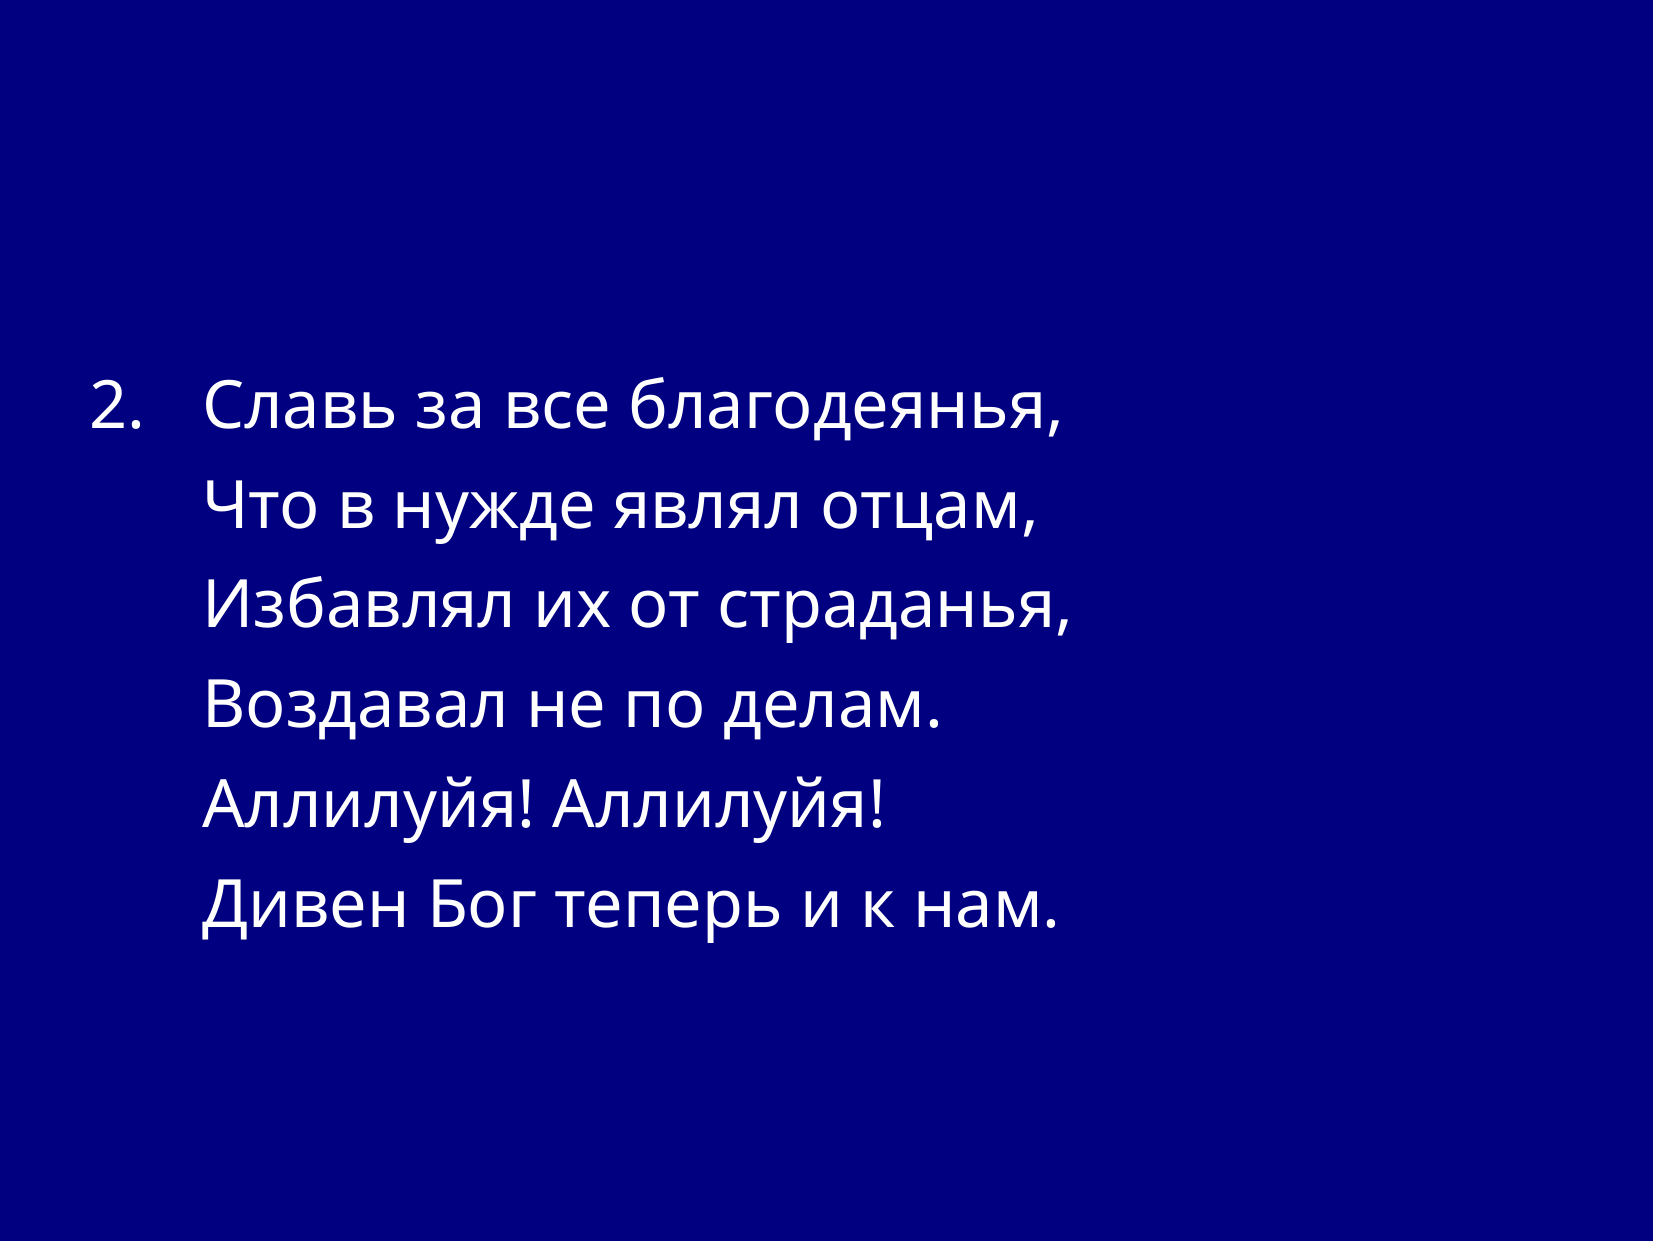

2.	Славь за все благодеянья,
	Что в нужде являл отцам,
	Избавлял их от страданья,
	Воздавал не по делам.
	Аллилуйя! Аллилуйя!
	Дивен Бог теперь и к нам.